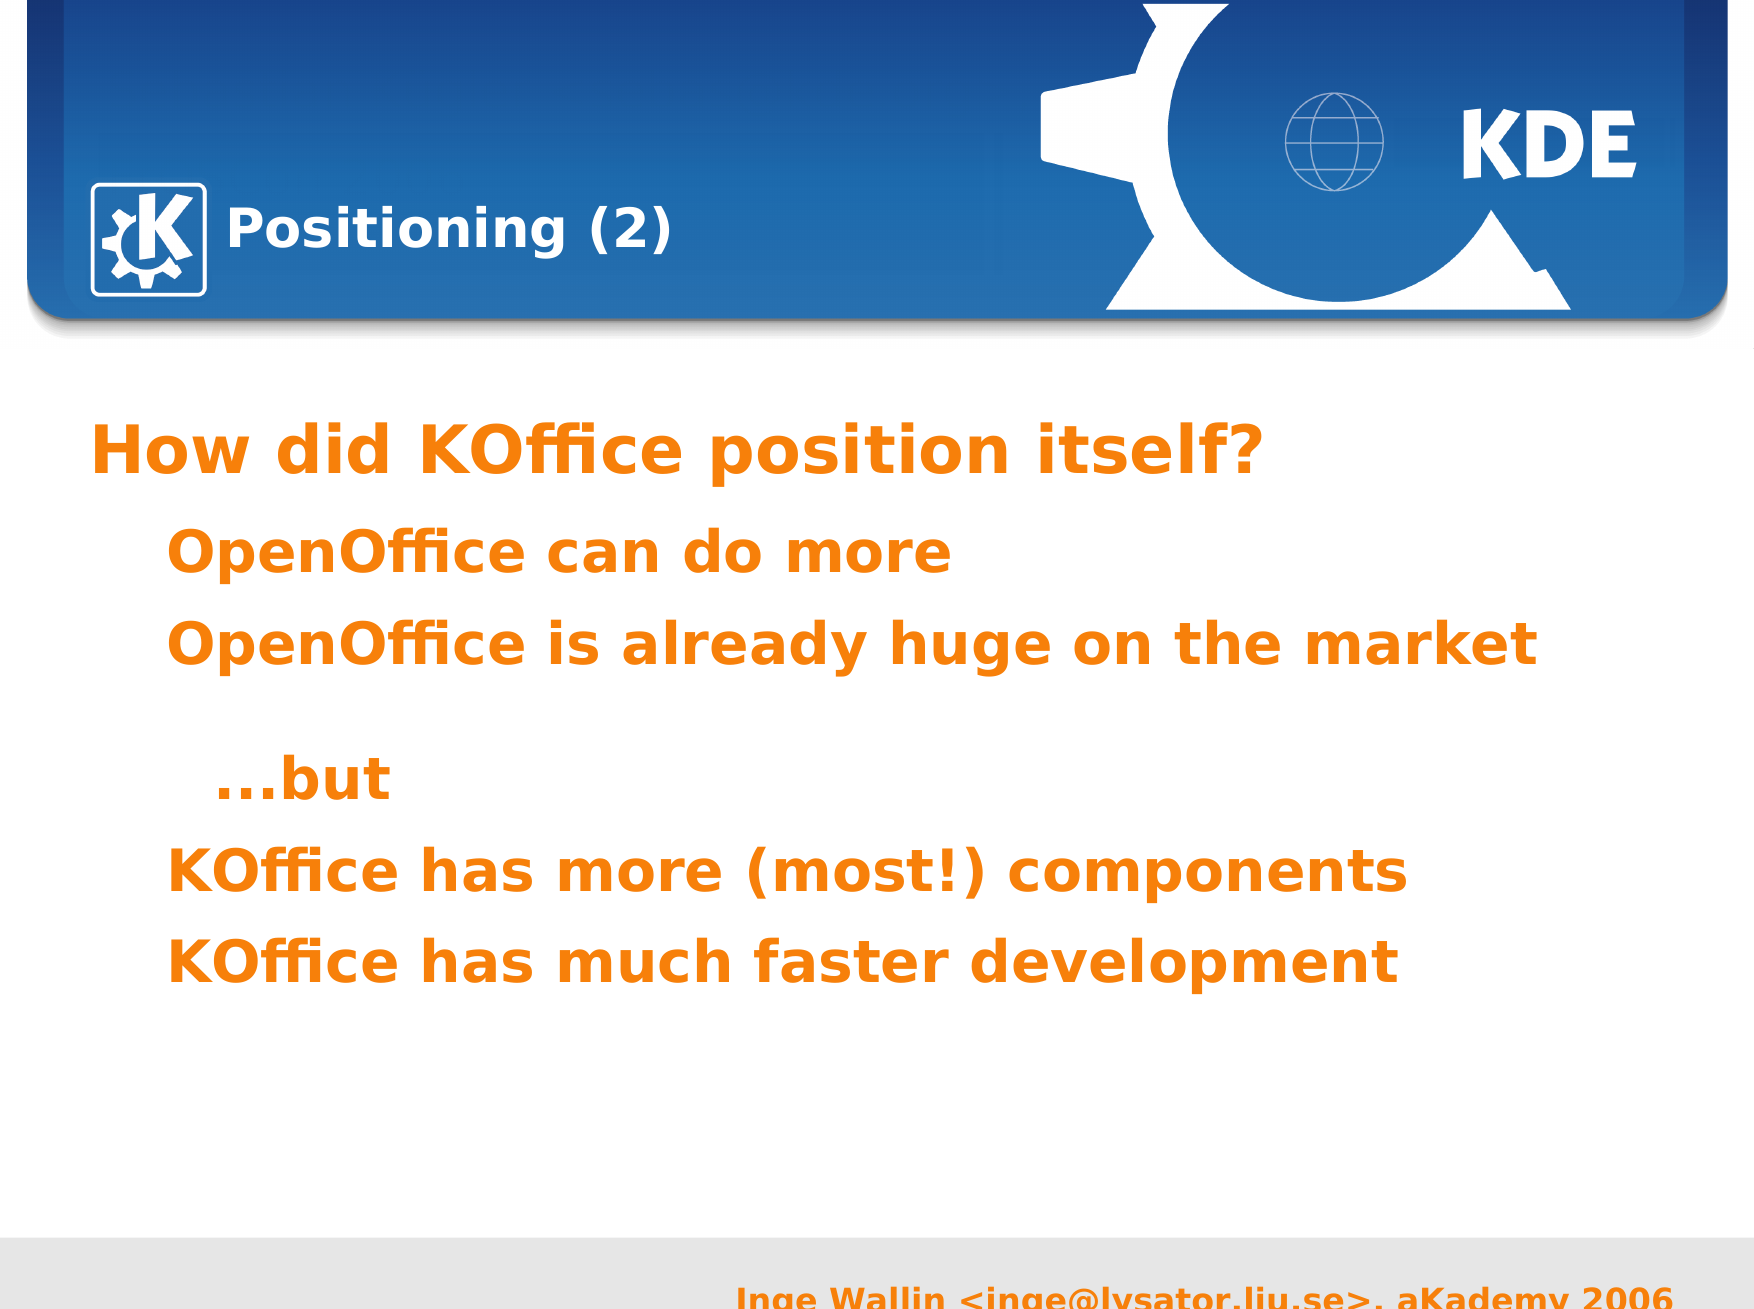

# Positioning (2)
How did KOffice position itself?
OpenOffice can do more
OpenOffice is already huge on the market
...but
KOffice has more (most!) components
KOffice has much faster development